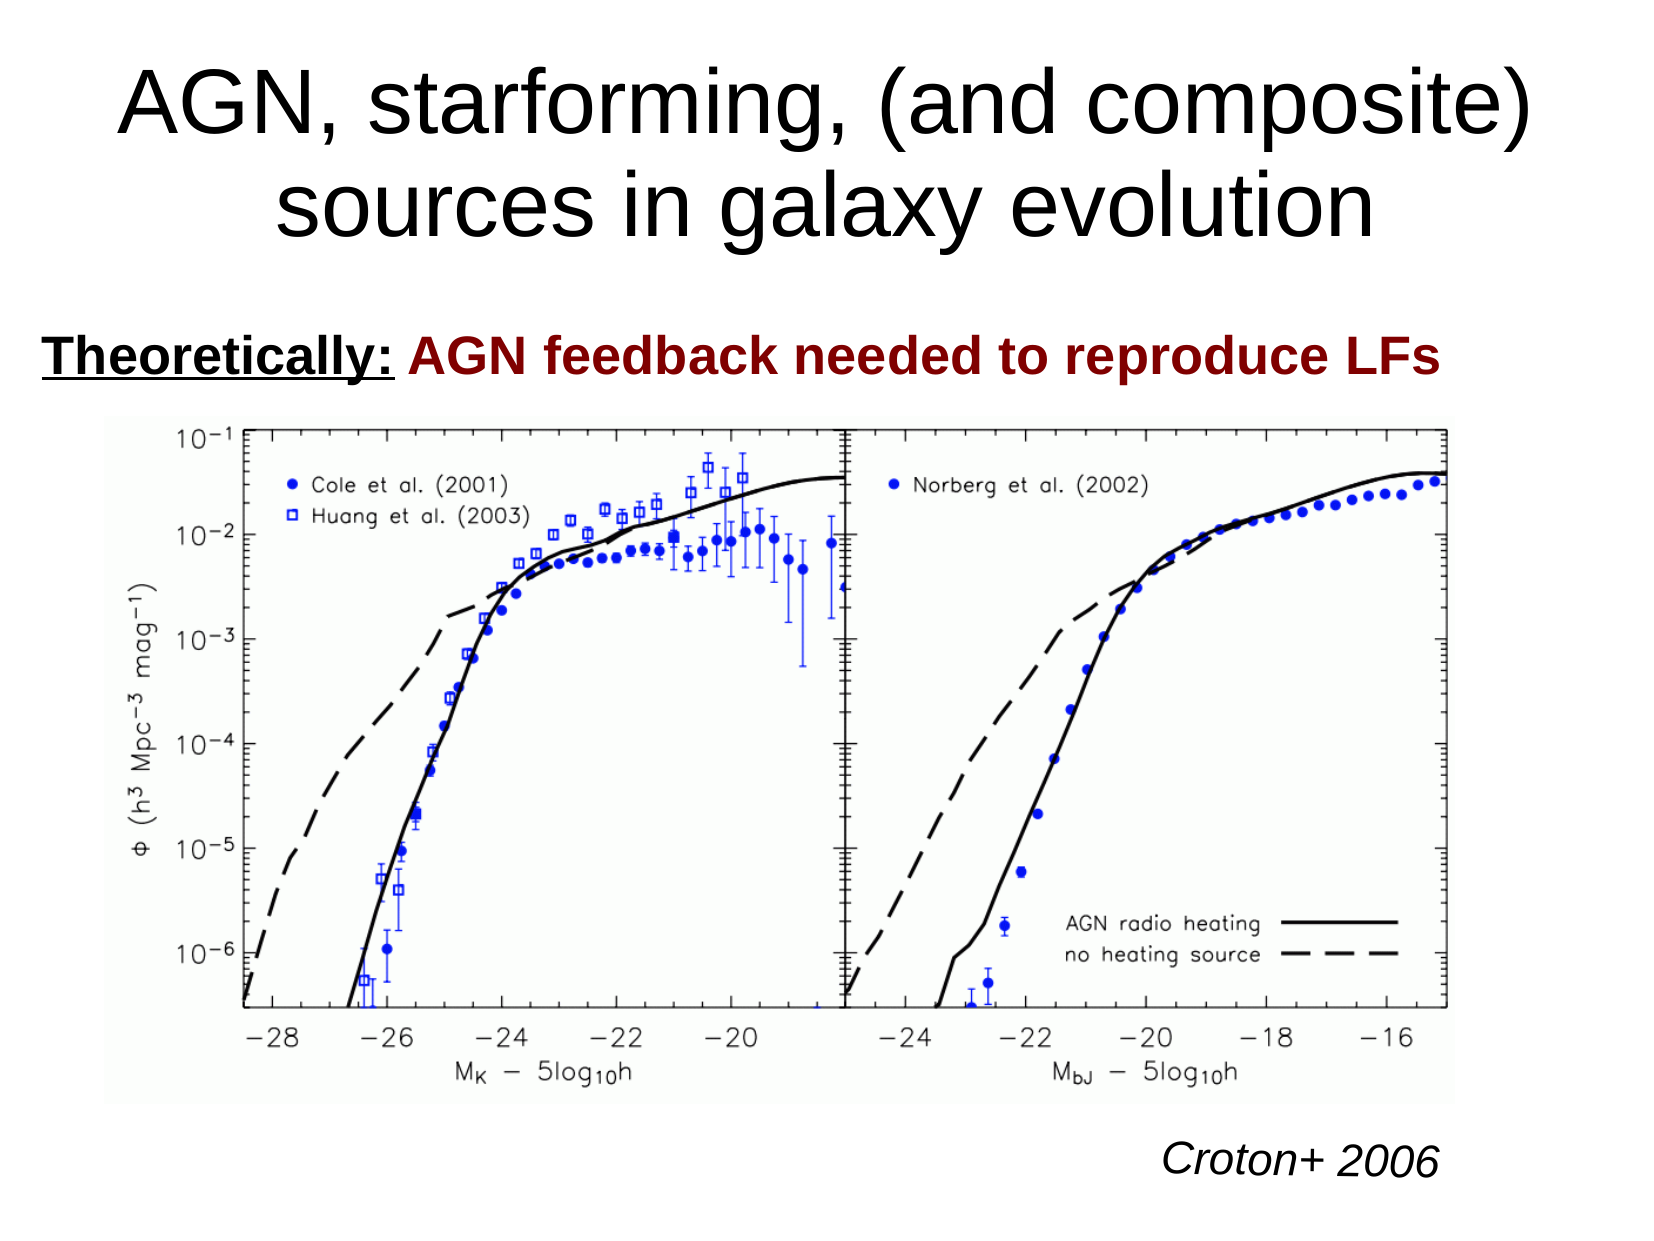

# AGN, starforming, (and composite) sources in galaxy evolution
Theoretically: AGN feedback needed to reproduce LFs
Croton+ 2006